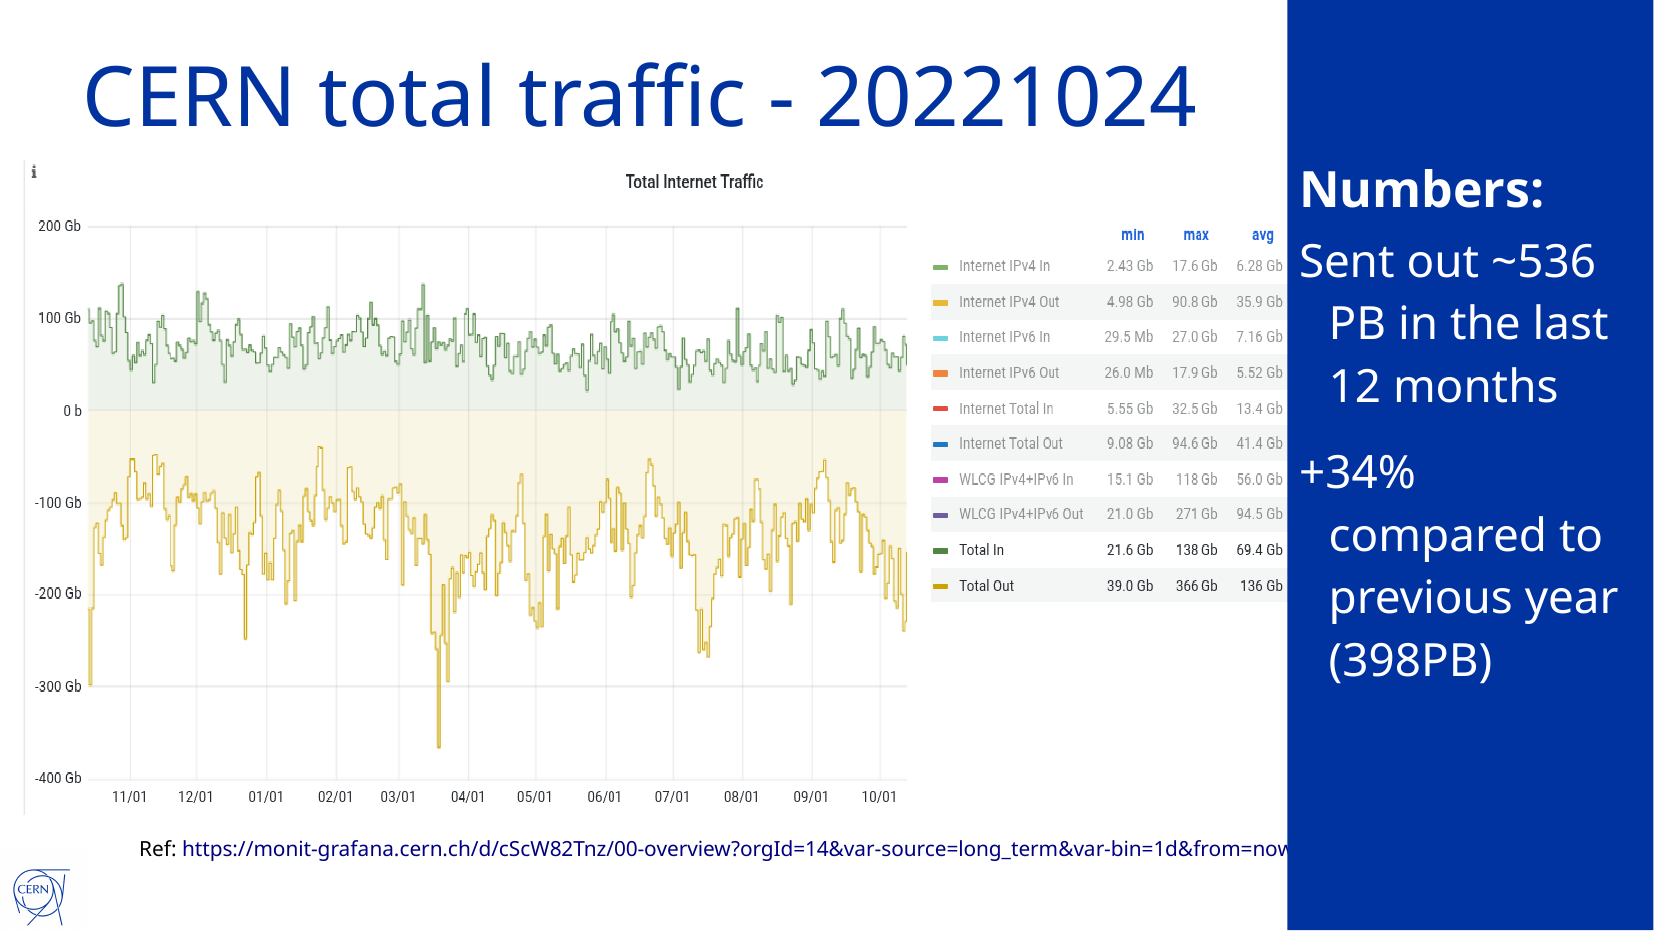

Numbers:
Sent out ~536 PB in the last 12 months
+34% compared to previous year (398PB)
# CERN total traffic - 20221024
Ref: https://monit-grafana.cern.ch/d/cScW82Tnz/00-overview?orgId=14&var-source=long_term&var-bin=1d&from=now-1y&to=now